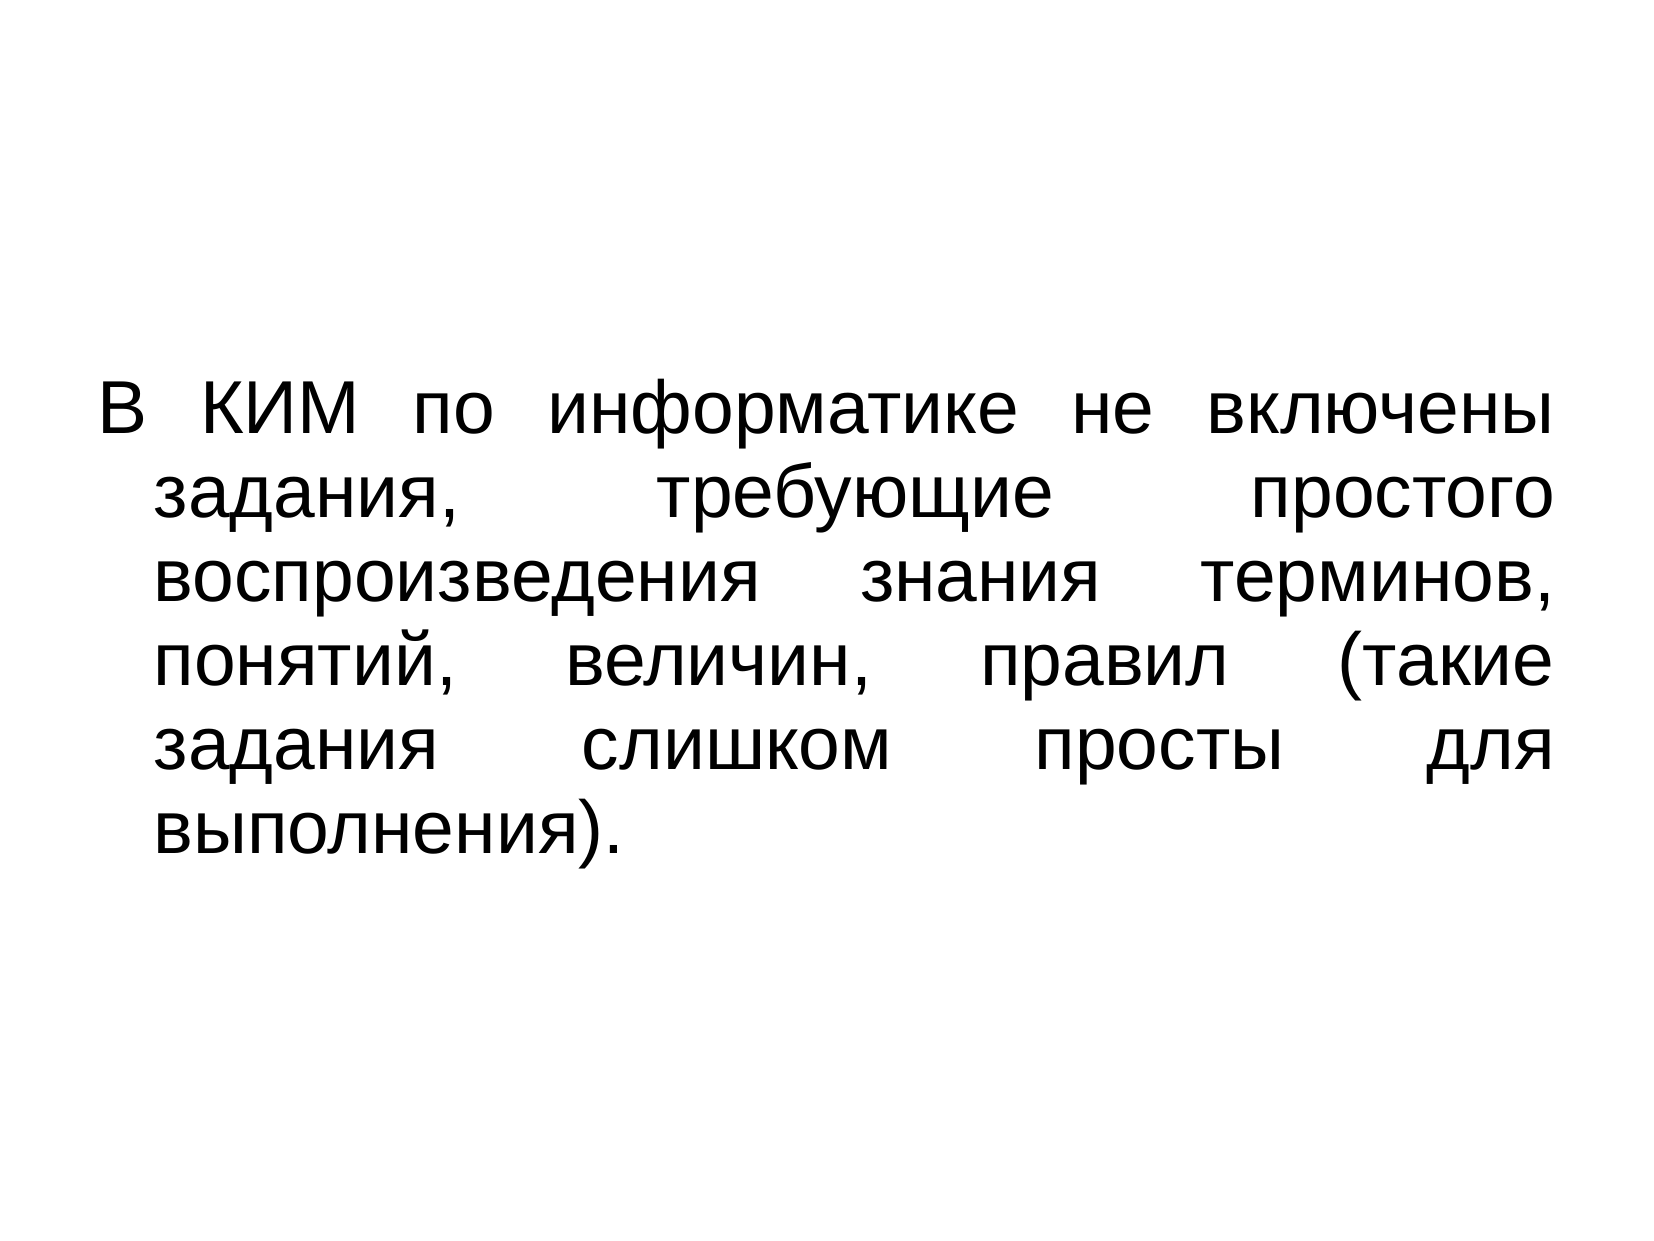

#
В КИМ по информатике не включены задания, требующие простого воспроизведения знания терминов, понятий, величин, правил (такие задания слишком просты для выполнения).